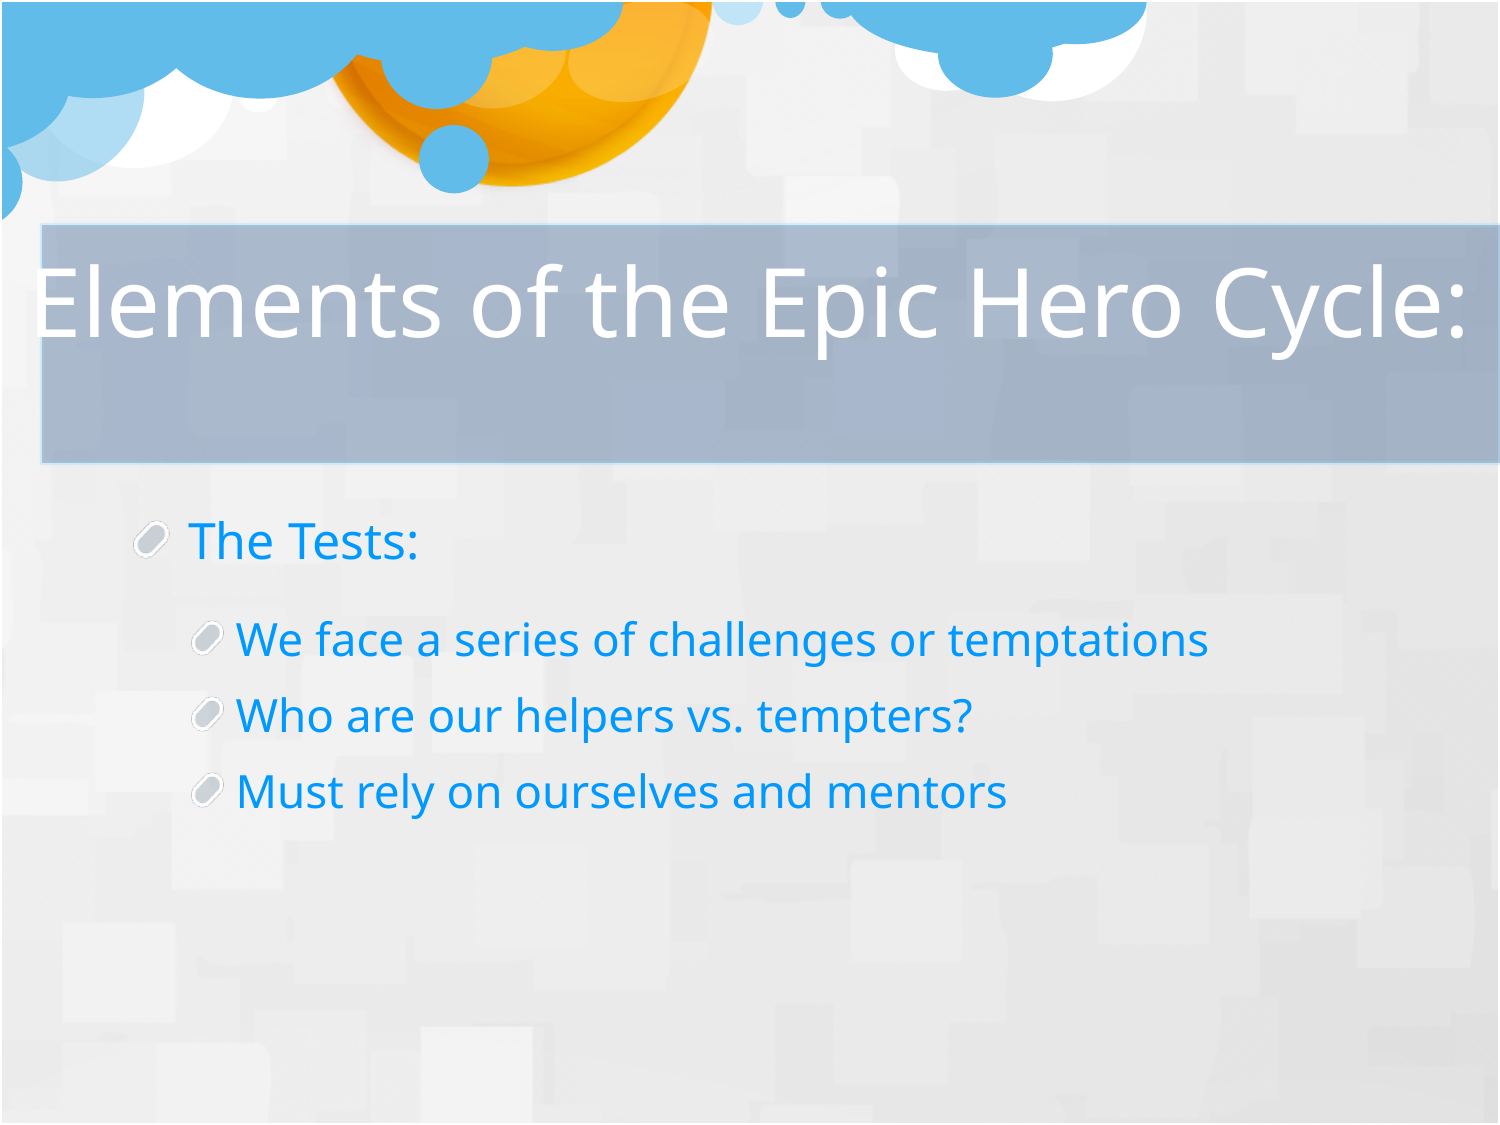

# Elements of the Epic Hero Cycle:
The Tests:
We face a series of challenges or temptations
Who are our helpers vs. tempters?
Must rely on ourselves and mentors